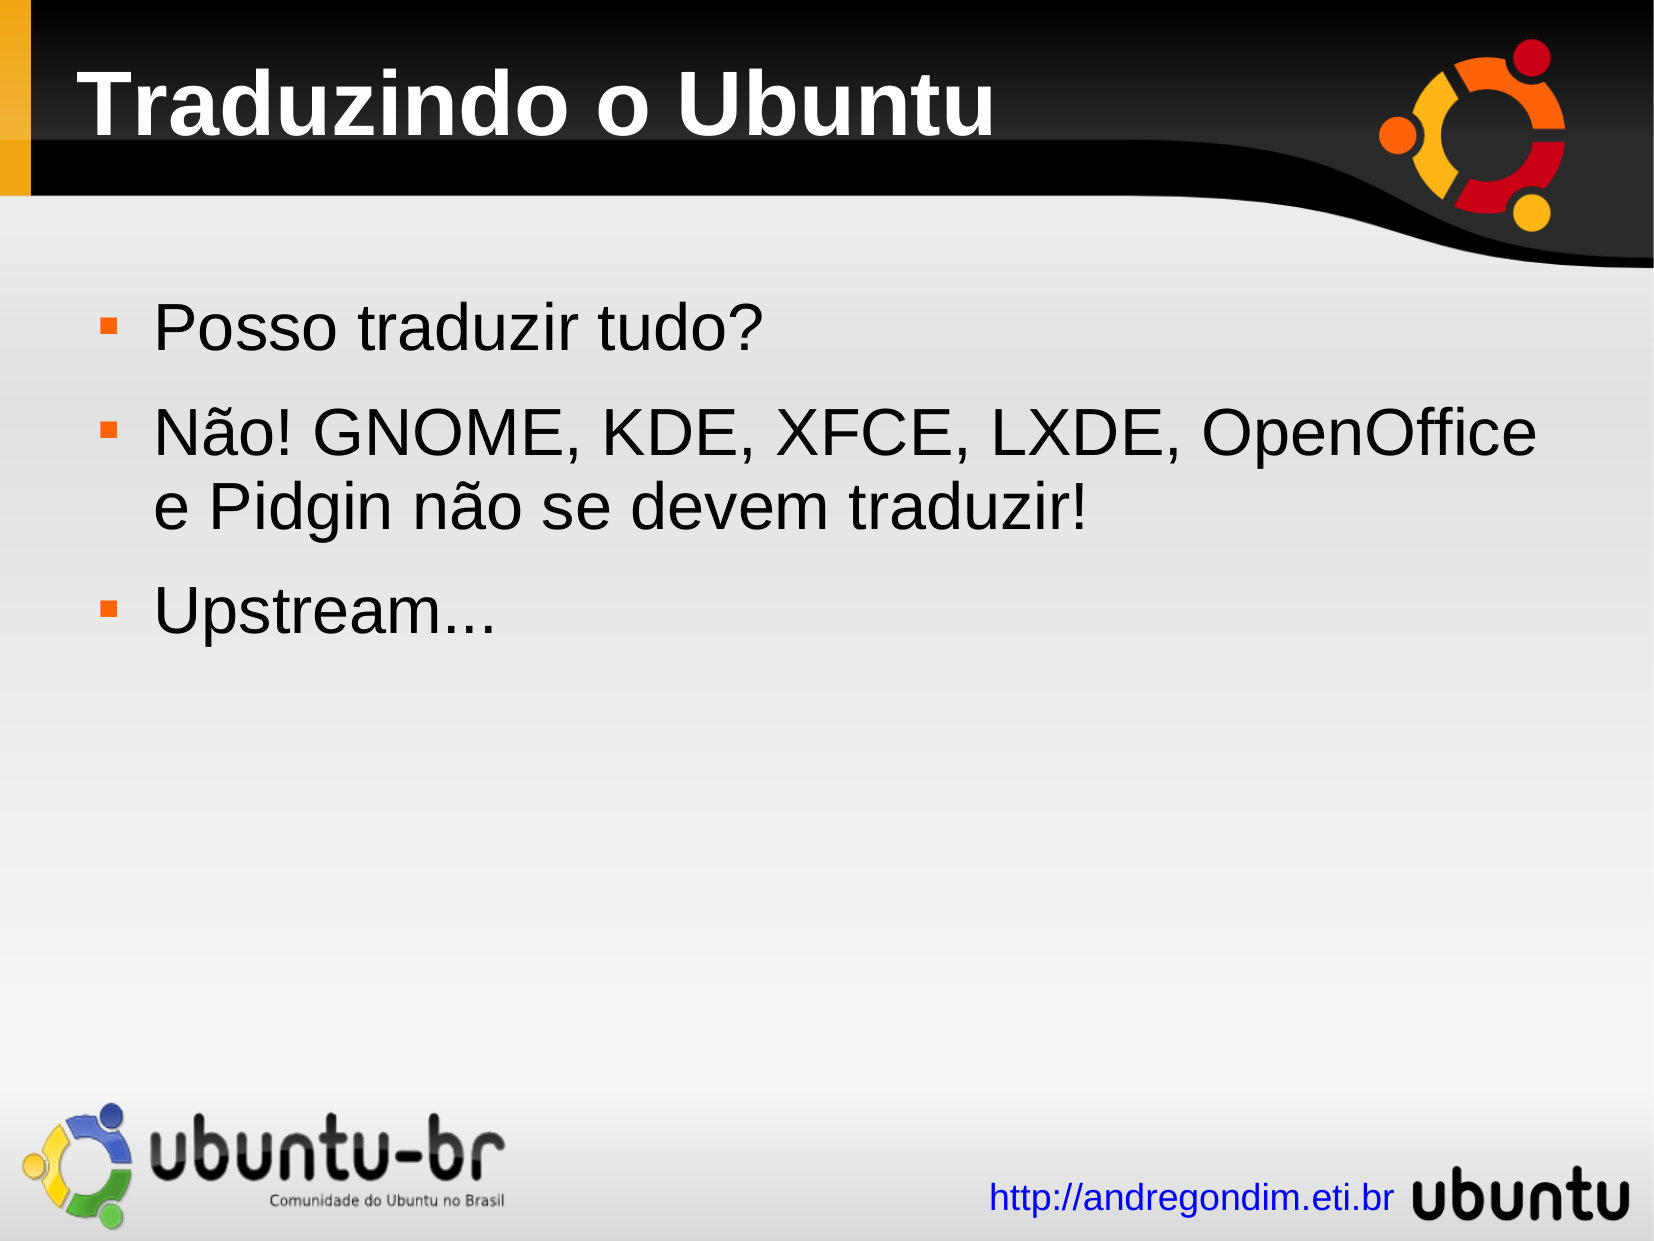

# Traduzindo o Ubuntu
Posso traduzir tudo?
Não! GNOME, KDE, XFCE, LXDE, OpenOffice e Pidgin não se devem traduzir!
Upstream...